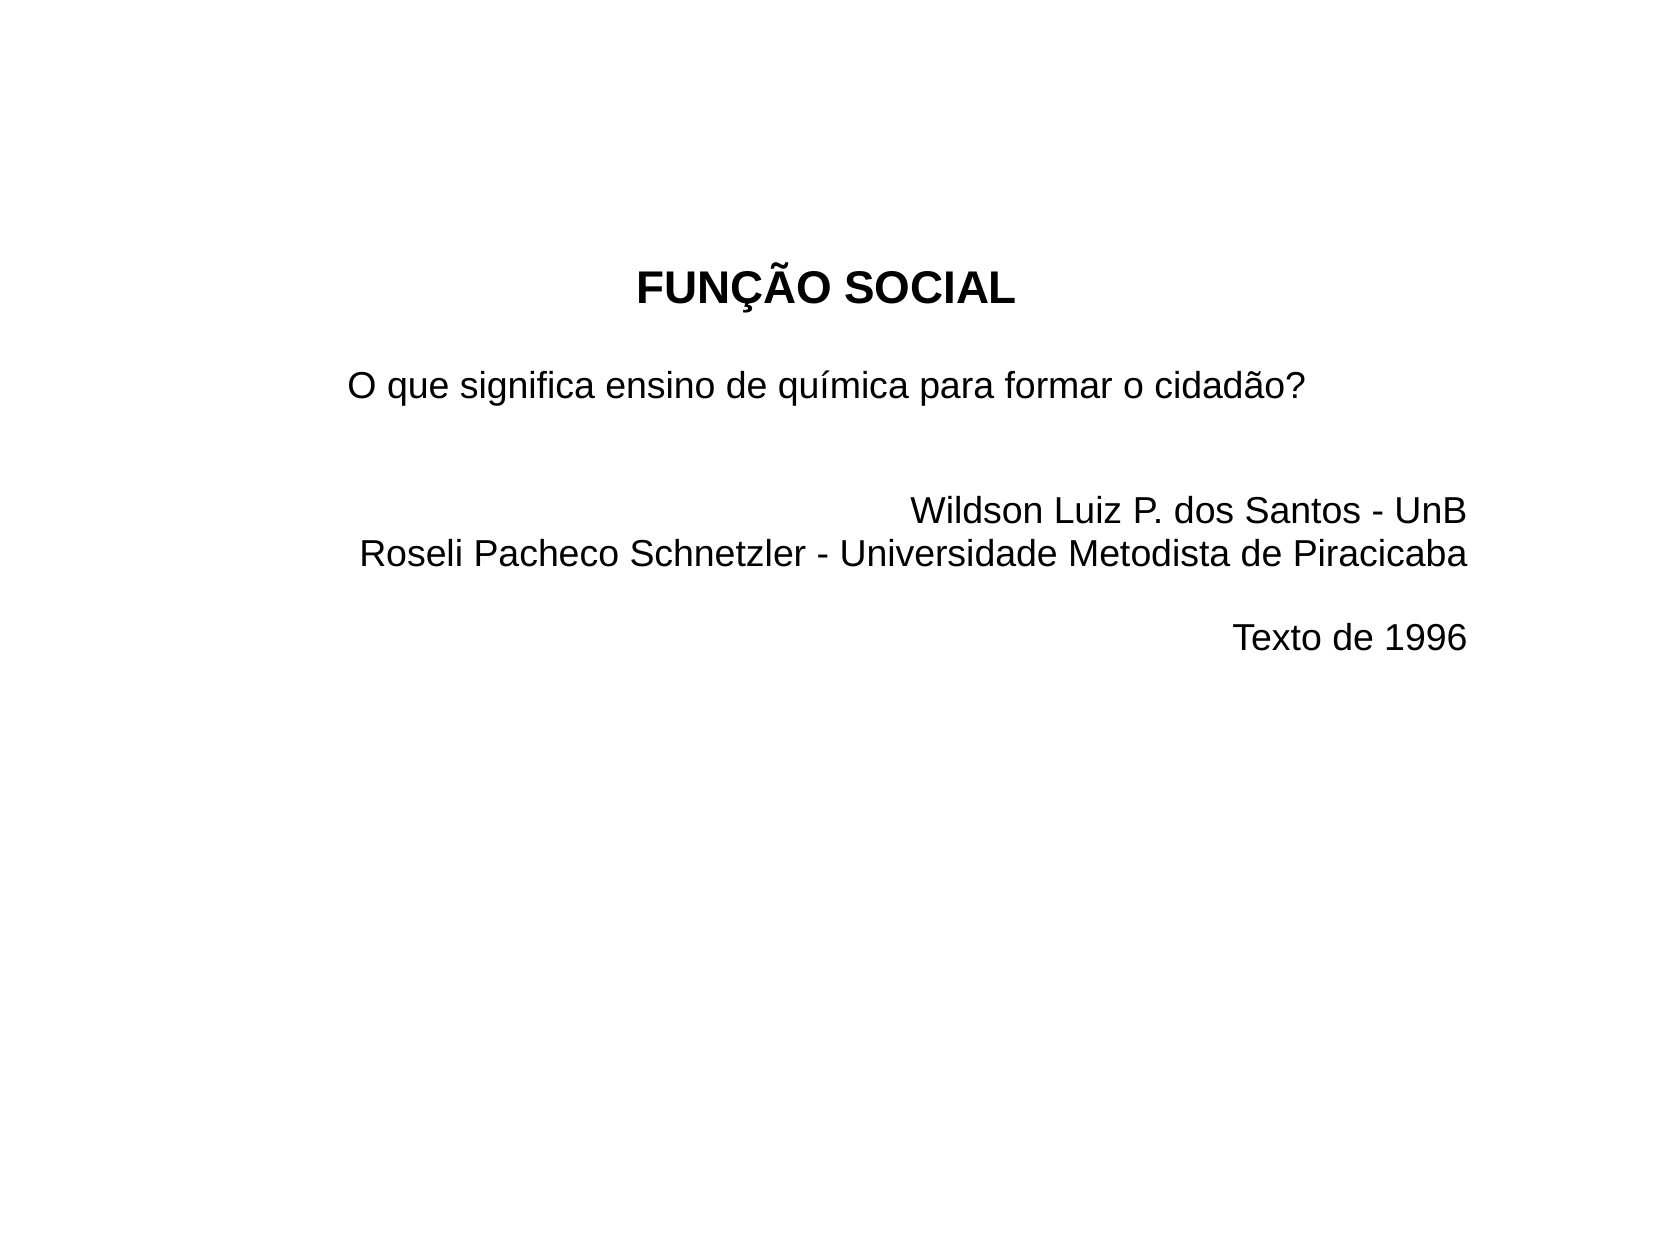

FUNÇÃO SOCIAL
O que significa ensino de química para formar o cidadão?
Wildson Luiz P. dos Santos - UnB
Roseli Pacheco Schnetzler - Universidade Metodista de Piracicaba
Texto de 1996